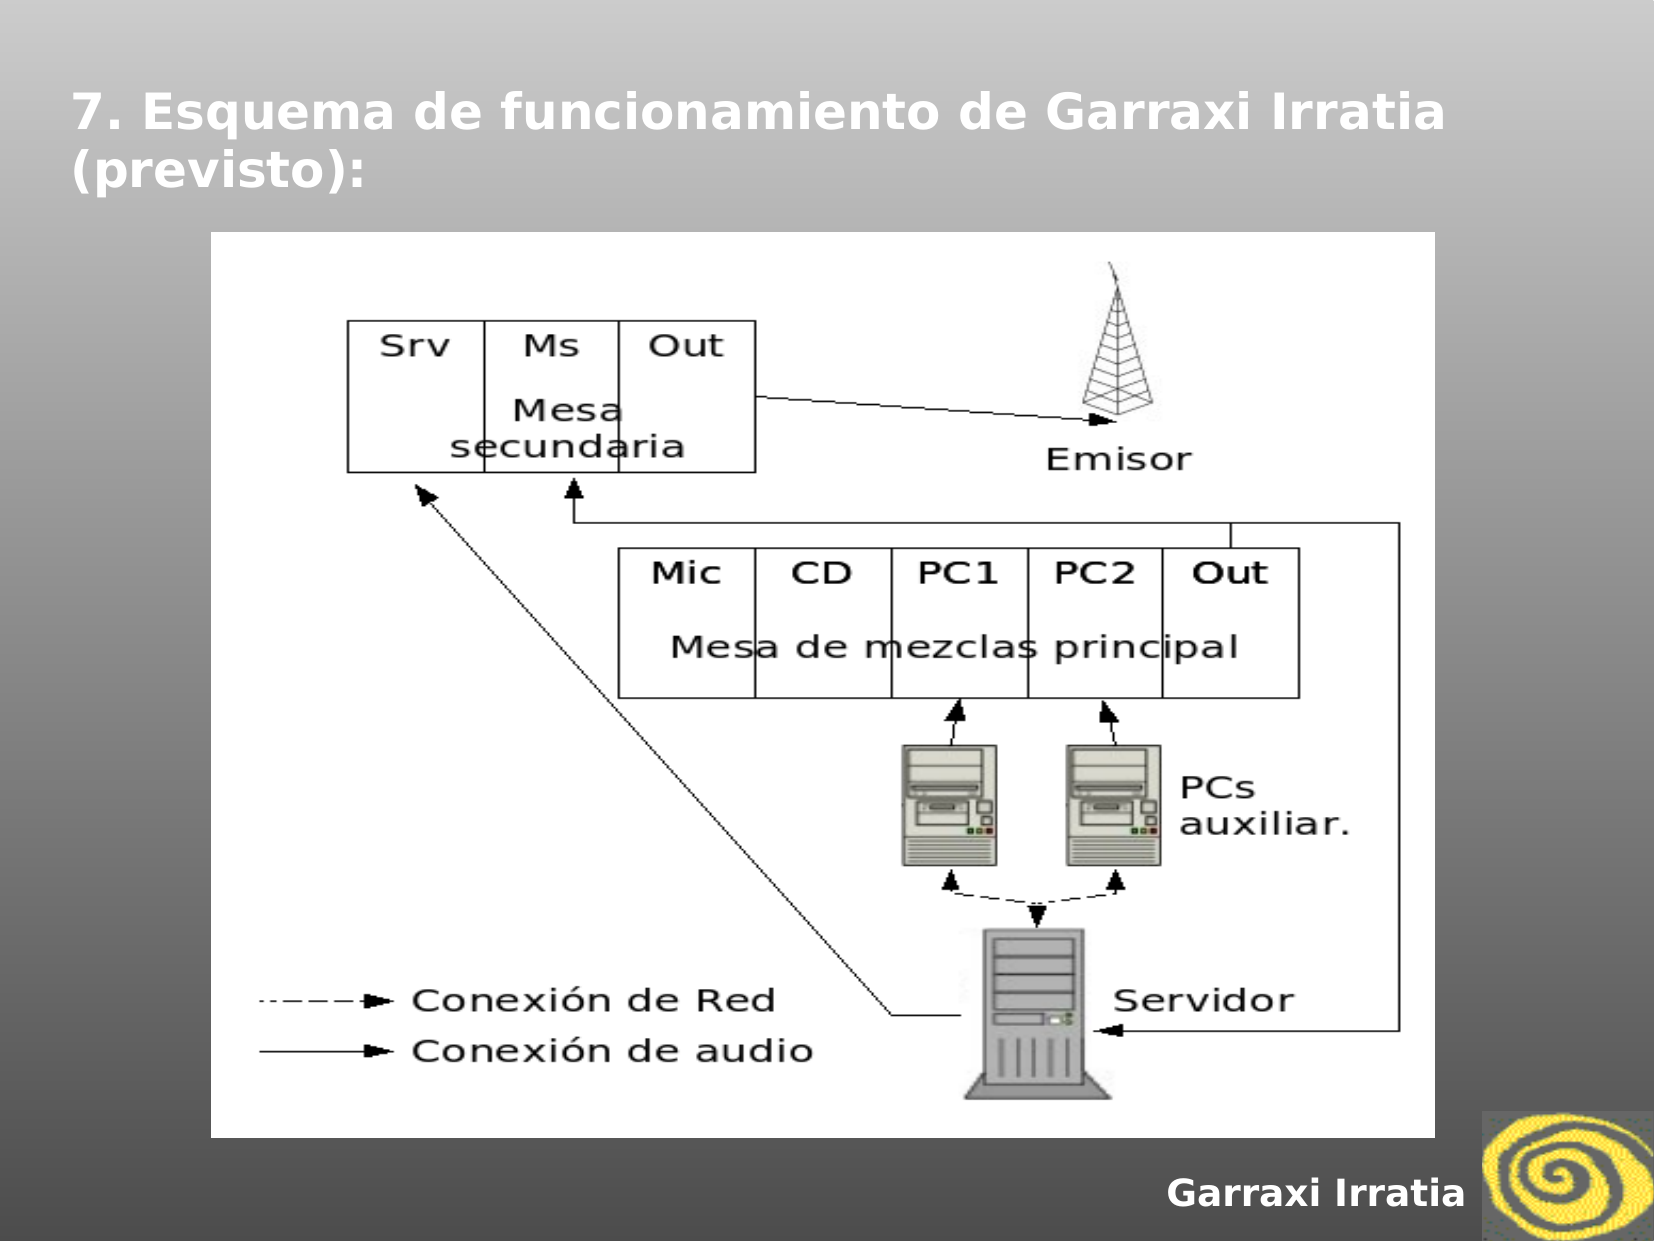

7. Esquema de funcionamiento de Garraxi Irratia (previsto):